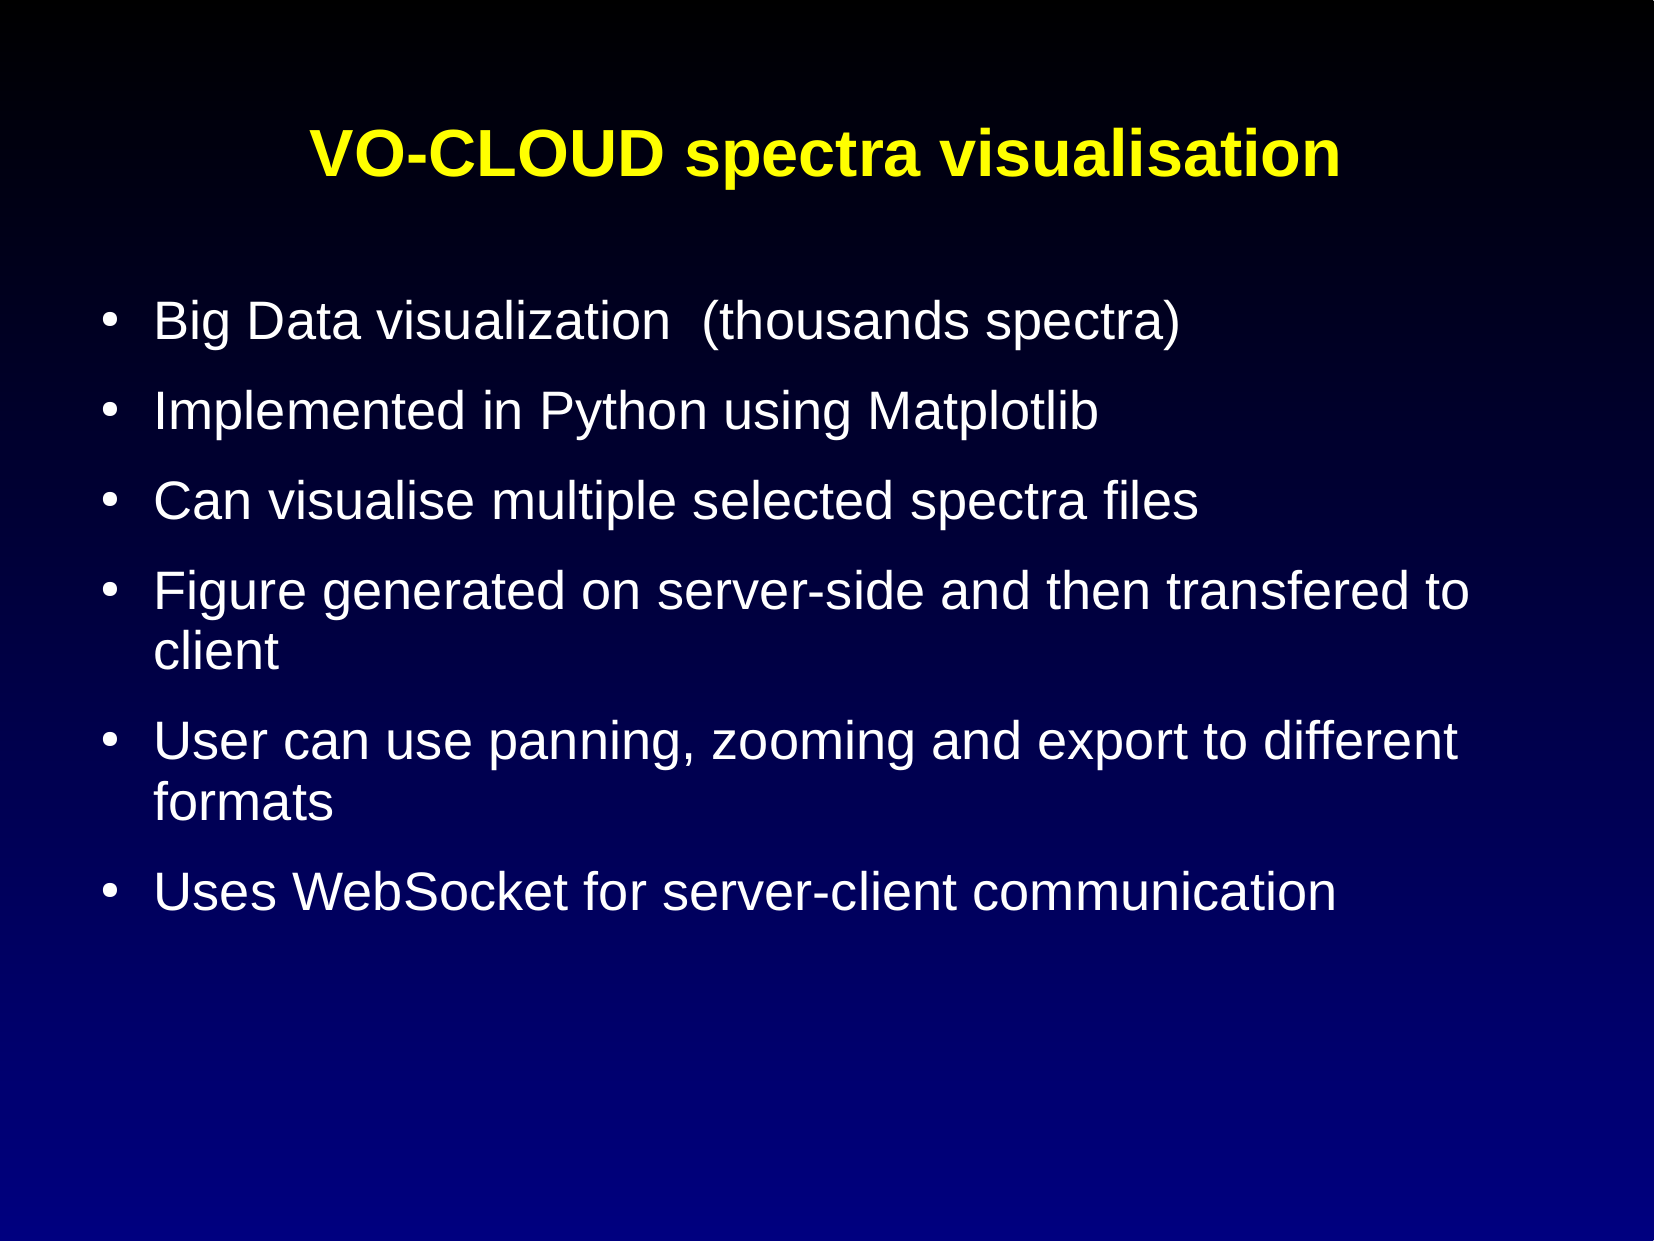

# VO-CLOUD spectra visualisation
Big Data visualization (thousands spectra)
Implemented in Python using Matplotlib
Can visualise multiple selected spectra files
Figure generated on server-side and then transfered to client
User can use panning, zooming and export to different formats
Uses WebSocket for server-client communication